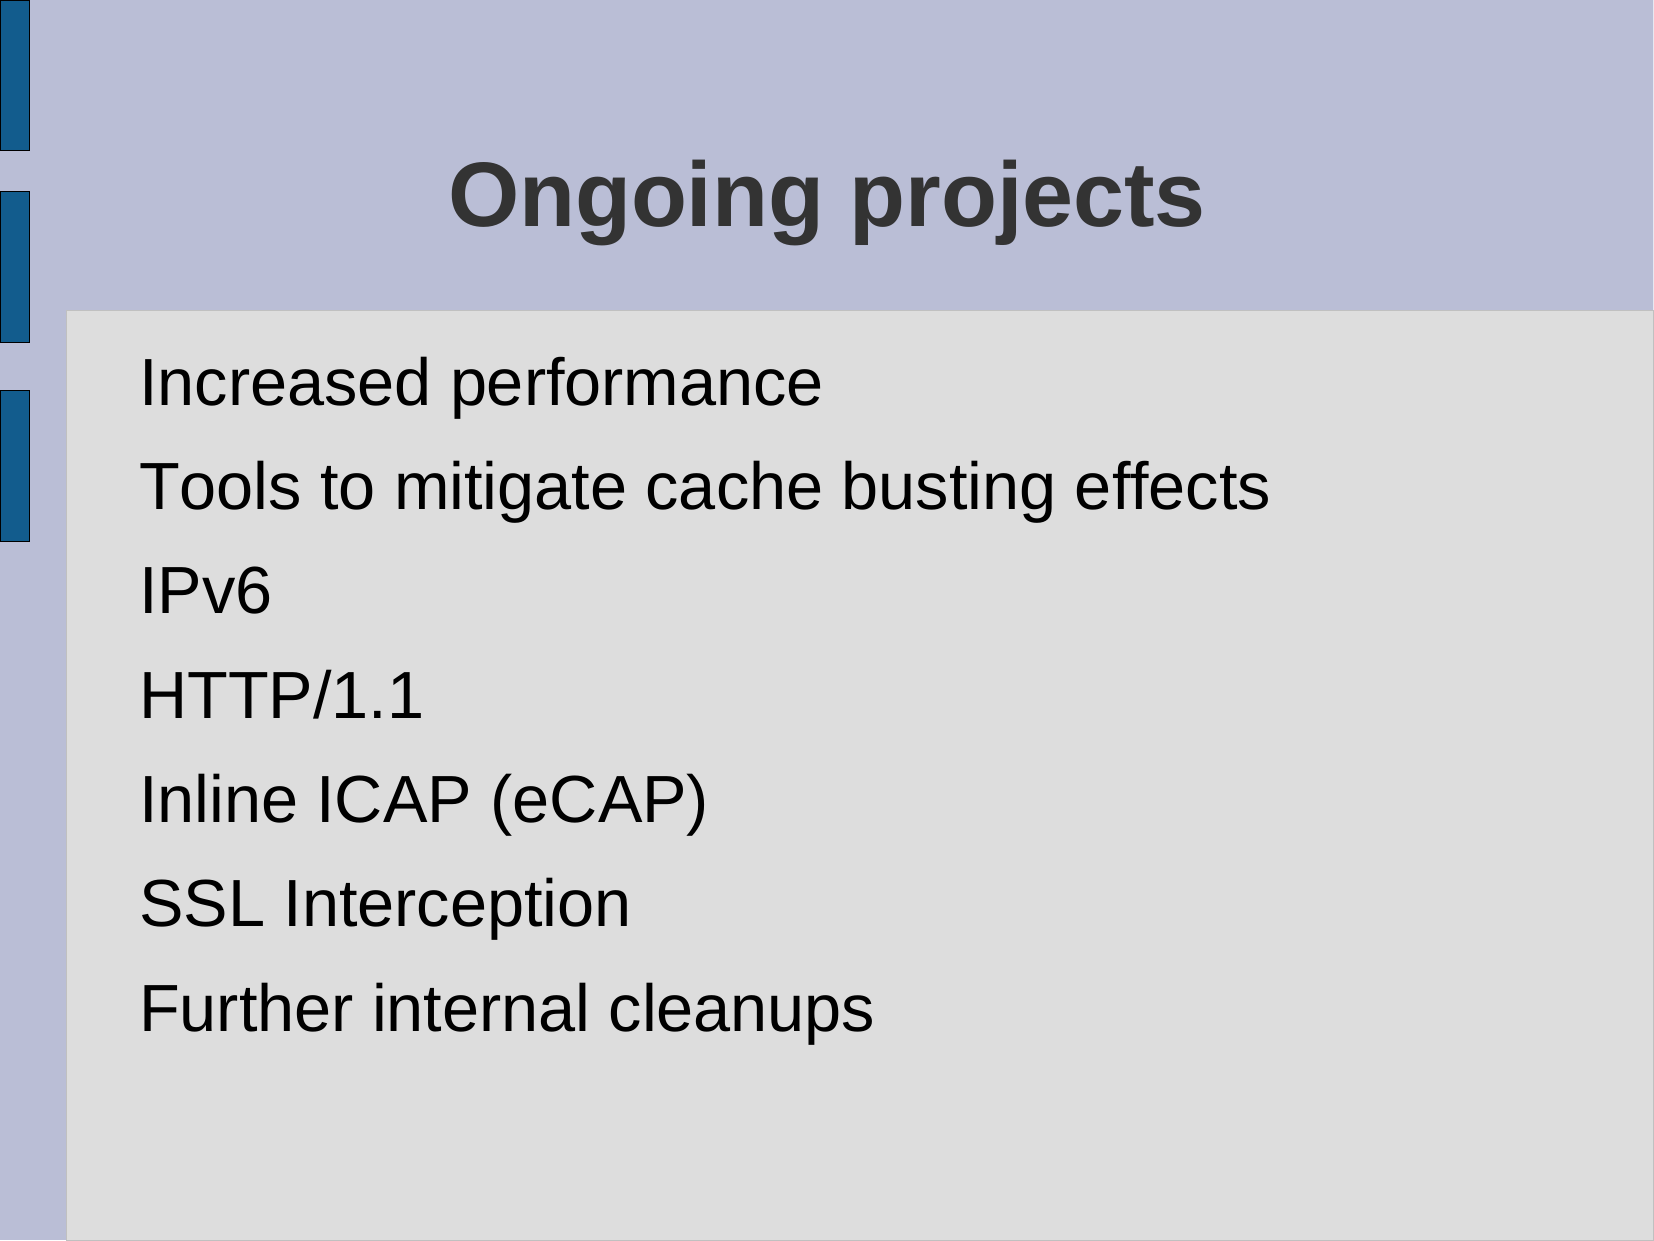

# Ongoing projects
Increased performance
Tools to mitigate cache busting effects
IPv6
HTTP/1.1
Inline ICAP (eCAP)
SSL Interception
Further internal cleanups